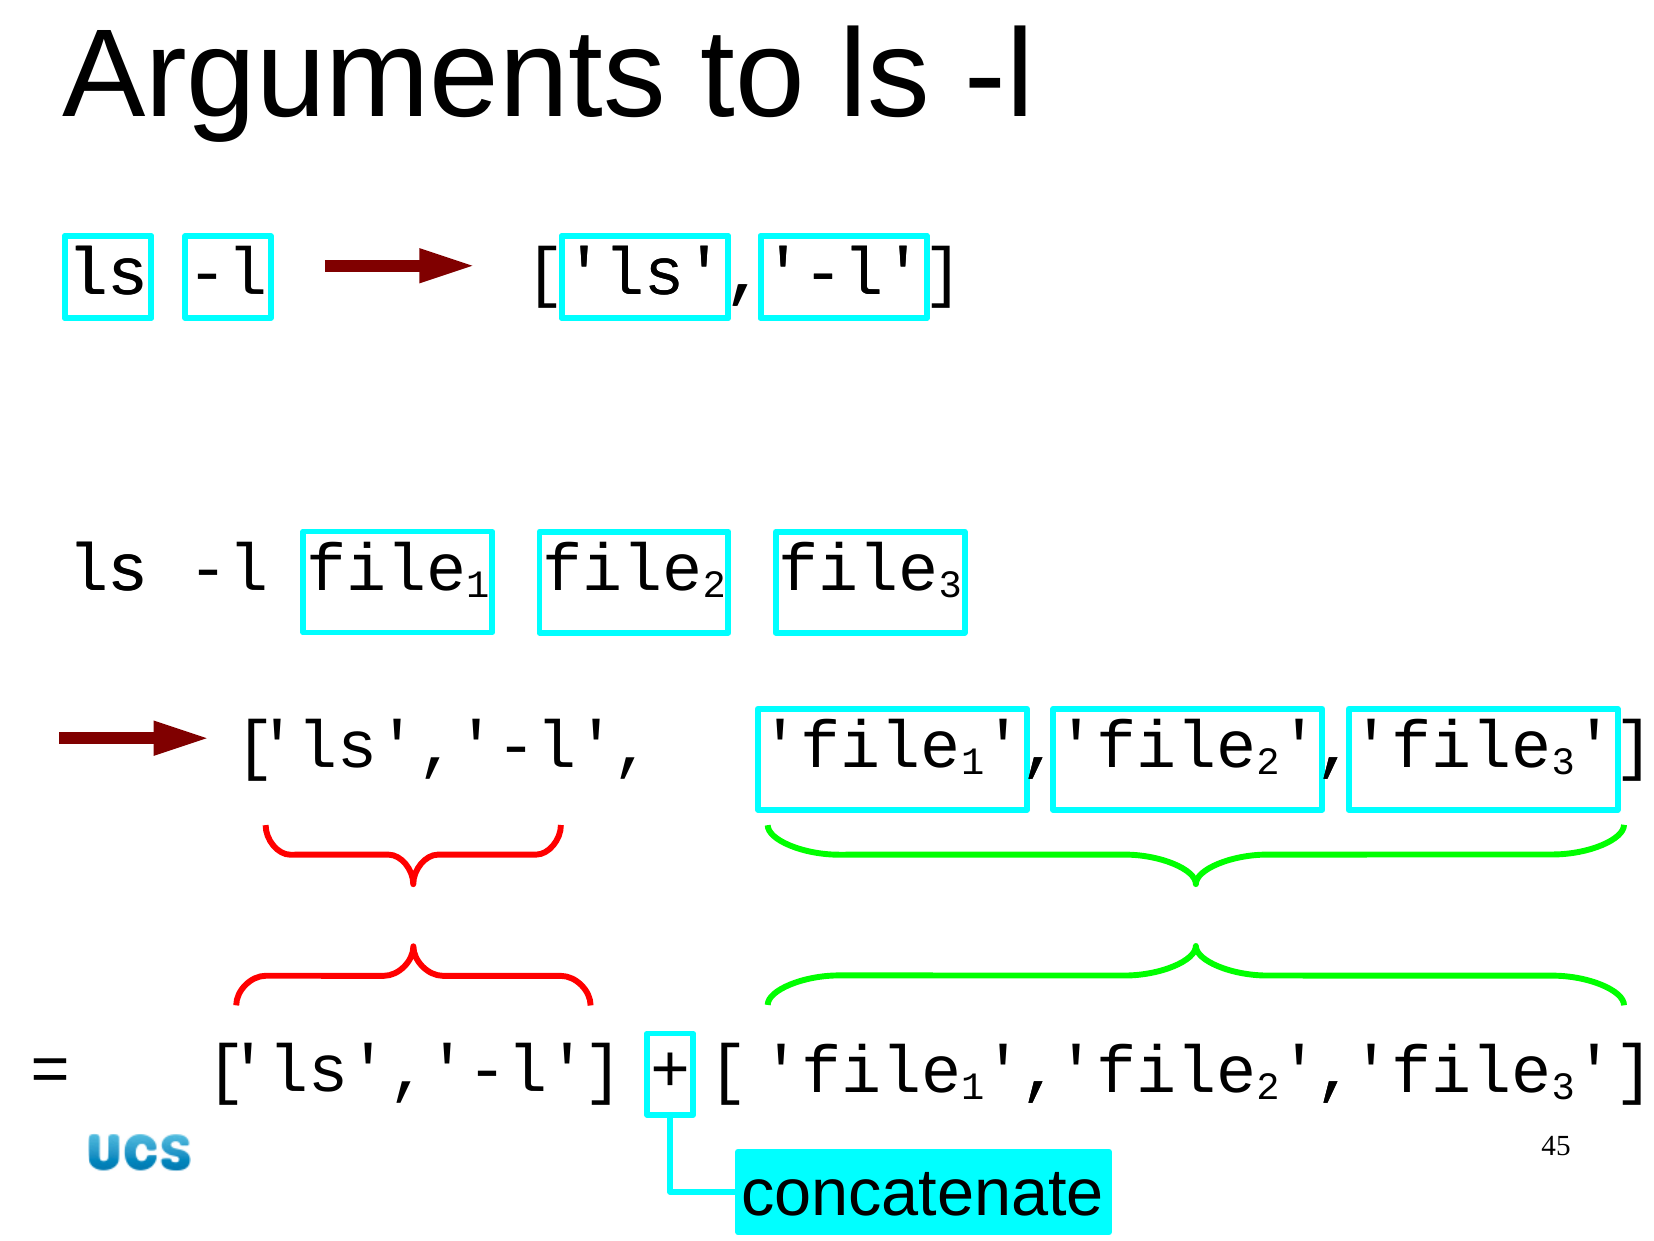

Arguments to ls -l
ls
ls
-l
[
'ls'
'ls'
,
,
'-l'
'-l'
]
ls
ls
-l
file1
file2
file3
[
'ls'
,
'-l'
,
,
,
,
,
]
'file1'
'file2'
'file3'
=
[
'ls'
,
'-l'
]
+
[
,
,
,
,
]
'file1'
'file2'
'file3'
45
concatenate